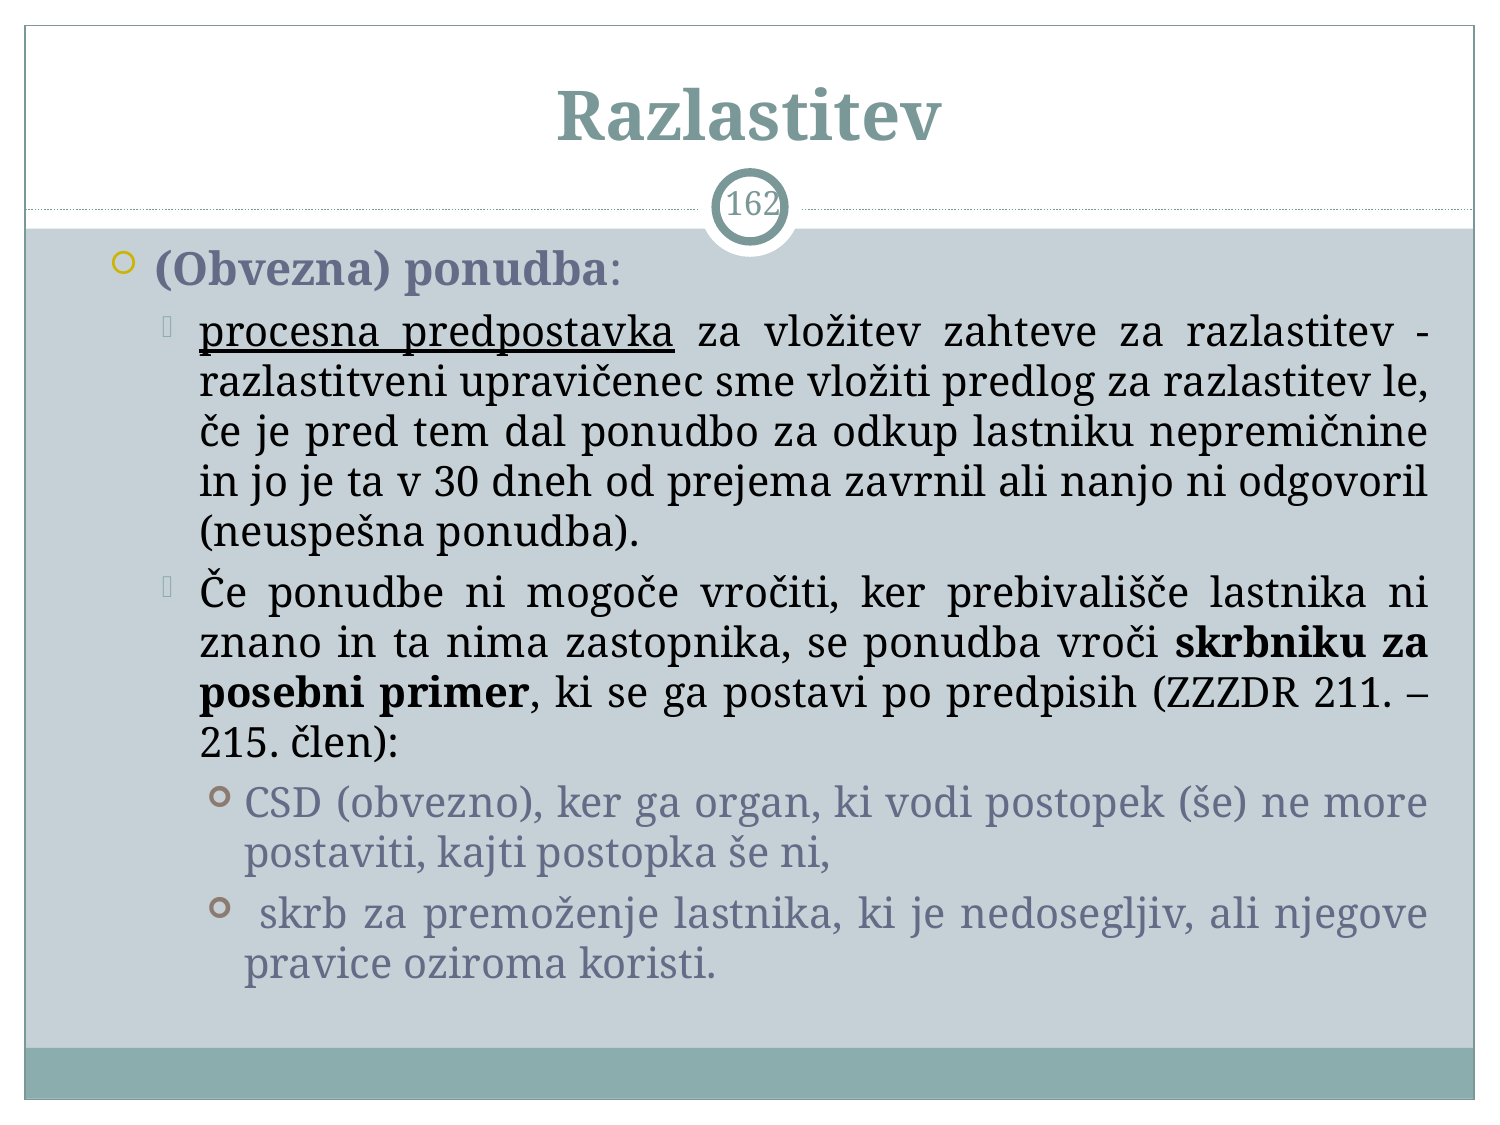

# Razlastitev
(Obvezna) ponudba:
procesna predpostavka za vložitev zahteve za razlastitev -razlastitveni upravičenec sme vložiti predlog za razlastitev le, če je pred tem dal ponudbo za odkup lastniku nepremičnine in jo je ta v 30 dneh od prejema zavrnil ali nanjo ni odgovoril (neuspešna ponudba).
Če ponudbe ni mogoče vročiti, ker prebivališče lastnika ni znano in ta nima zastopnika, se ponudba vroči skrbniku za posebni primer, ki se ga postavi po predpisih (ZZZDR 211. – 215. člen):
CSD (obvezno), ker ga organ, ki vodi postopek (še) ne more postaviti, kajti postopka še ni,
 skrb za premoženje lastnika, ki je nedosegljiv, ali njegove pravice oziroma koristi.